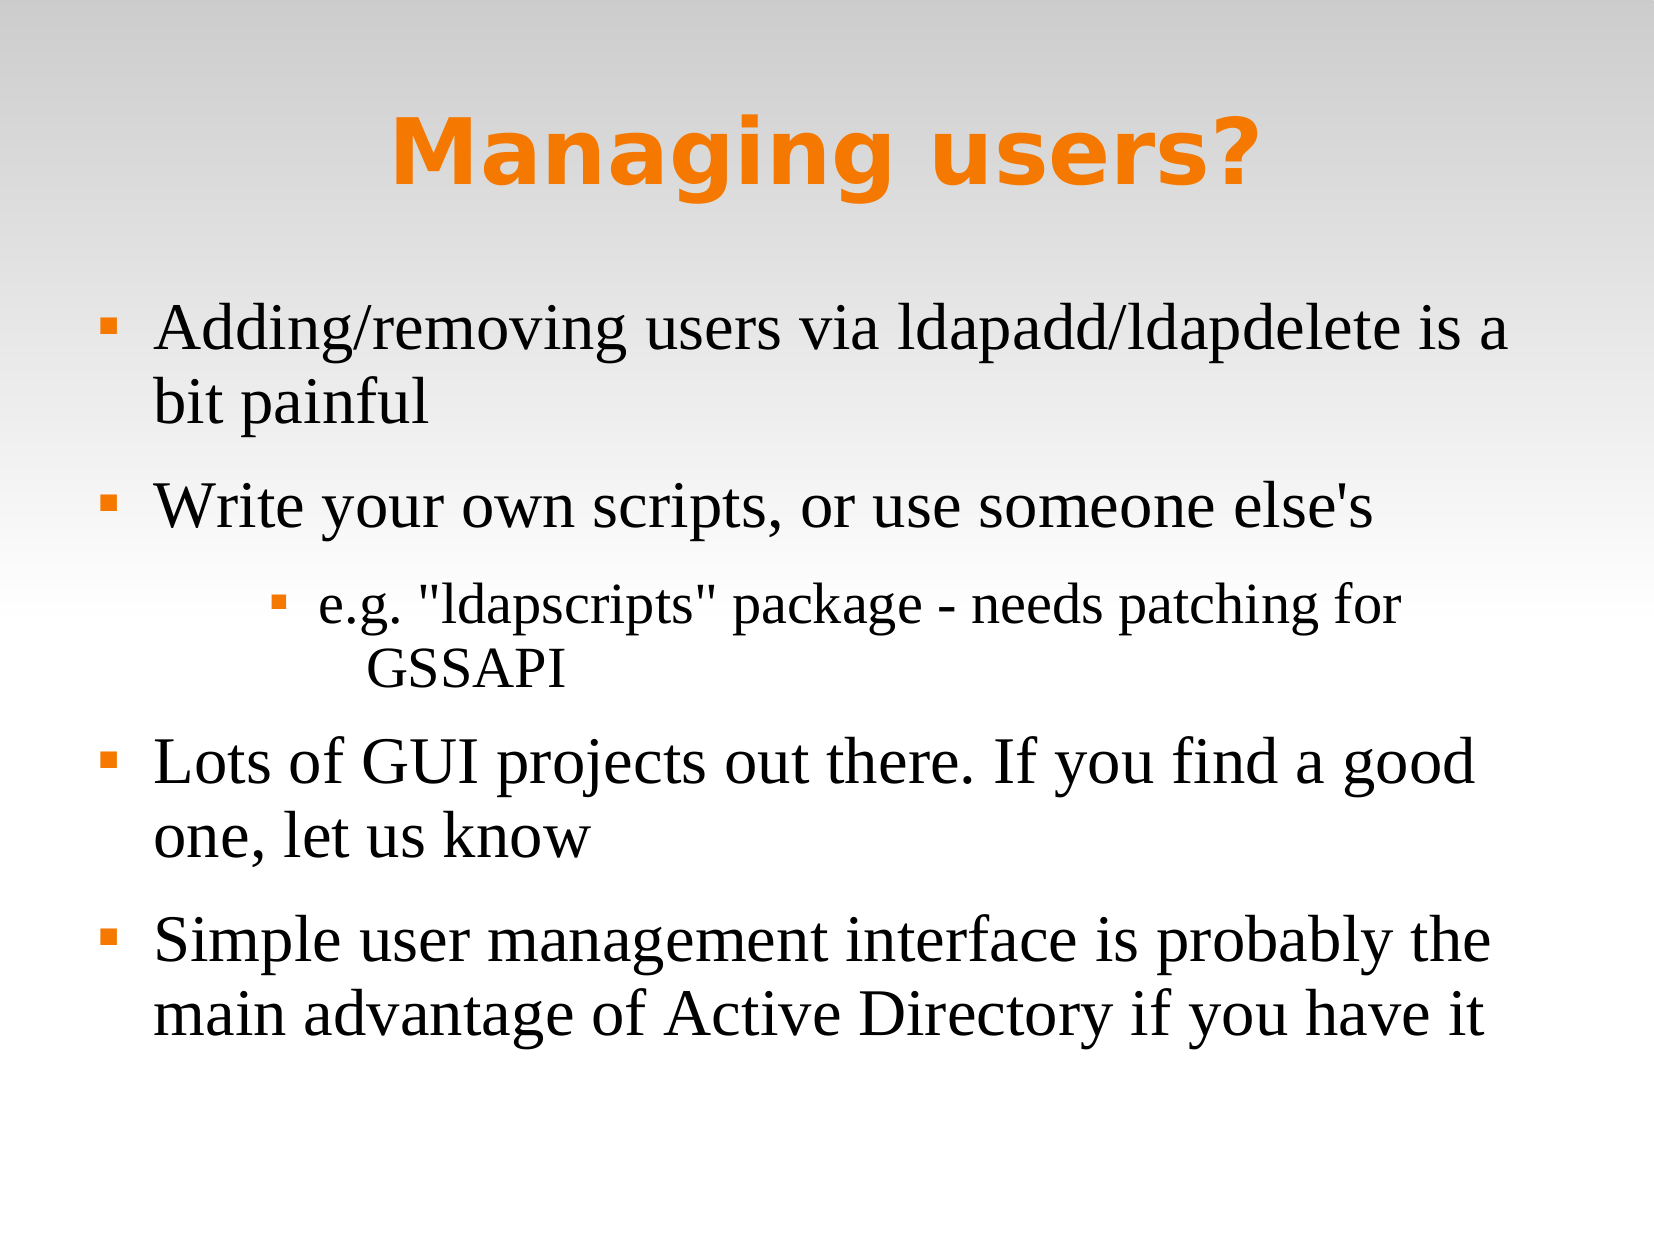

# Managing users?
Adding/removing users via ldapadd/ldapdelete is a bit painful
Write your own scripts, or use someone else's
e.g. "ldapscripts" package - needs patching for GSSAPI
Lots of GUI projects out there. If you find a good one, let us know
Simple user management interface is probably the main advantage of Active Directory if you have it